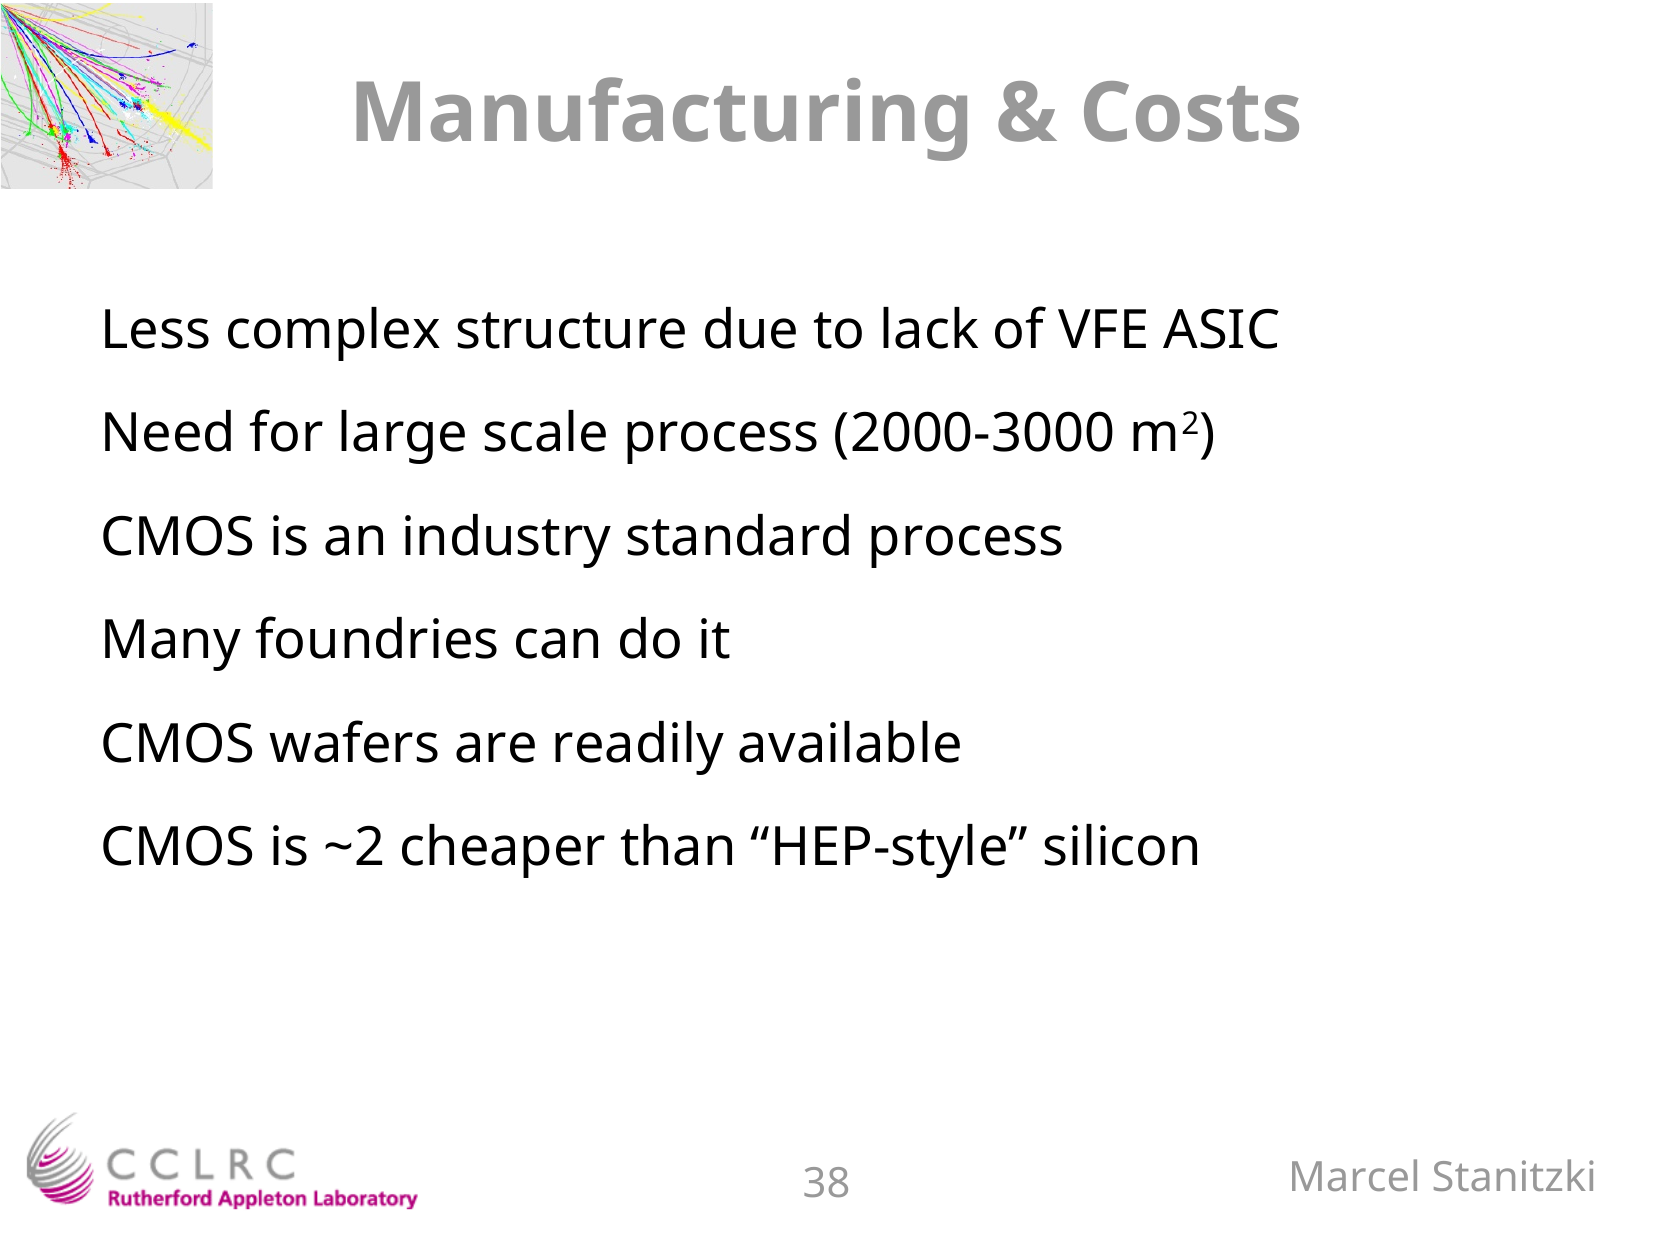

# Manufacturing & Costs
Less complex structure due to lack of VFE ASIC
Need for large scale process (2000-3000 m2)
CMOS is an industry standard process
Many foundries can do it
CMOS wafers are readily available
CMOS is ~2 cheaper than “HEP-style” silicon